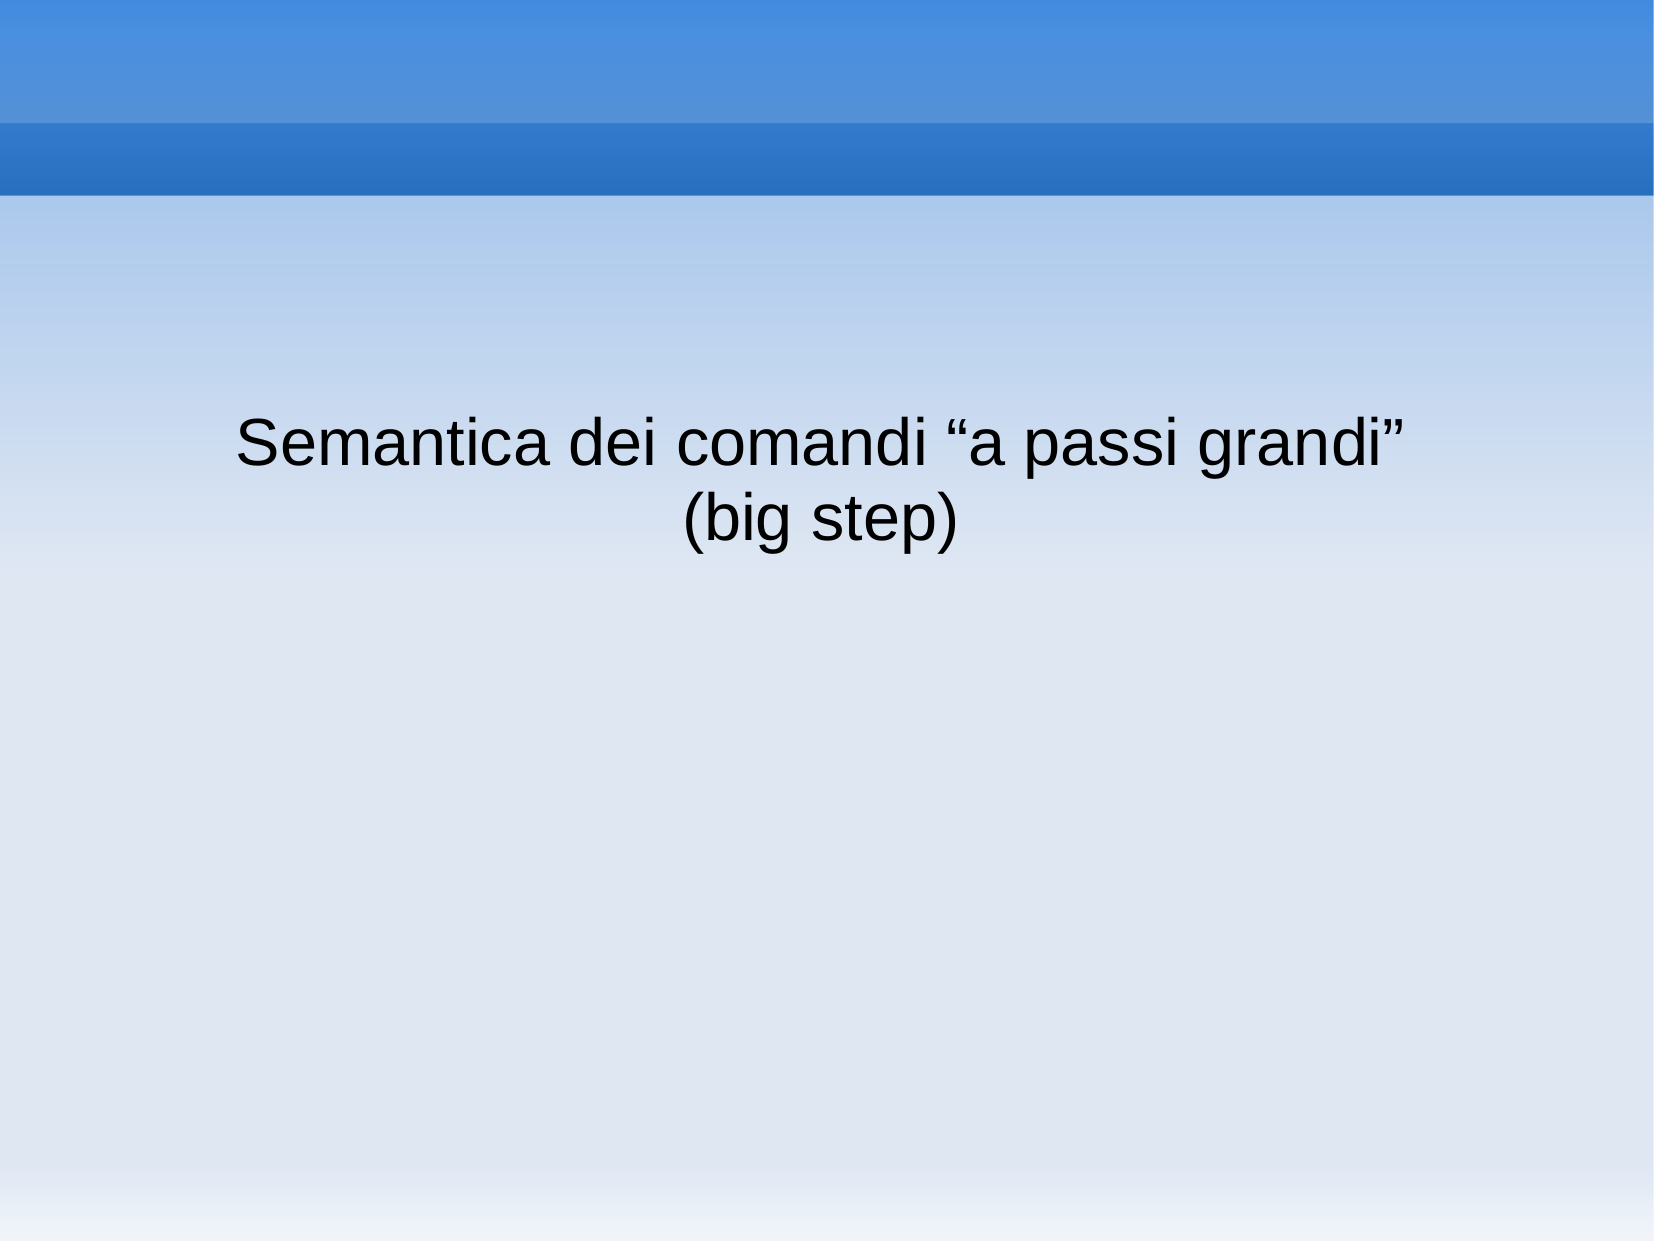

# Semantica dei comandi “a passi grandi”
(big step)